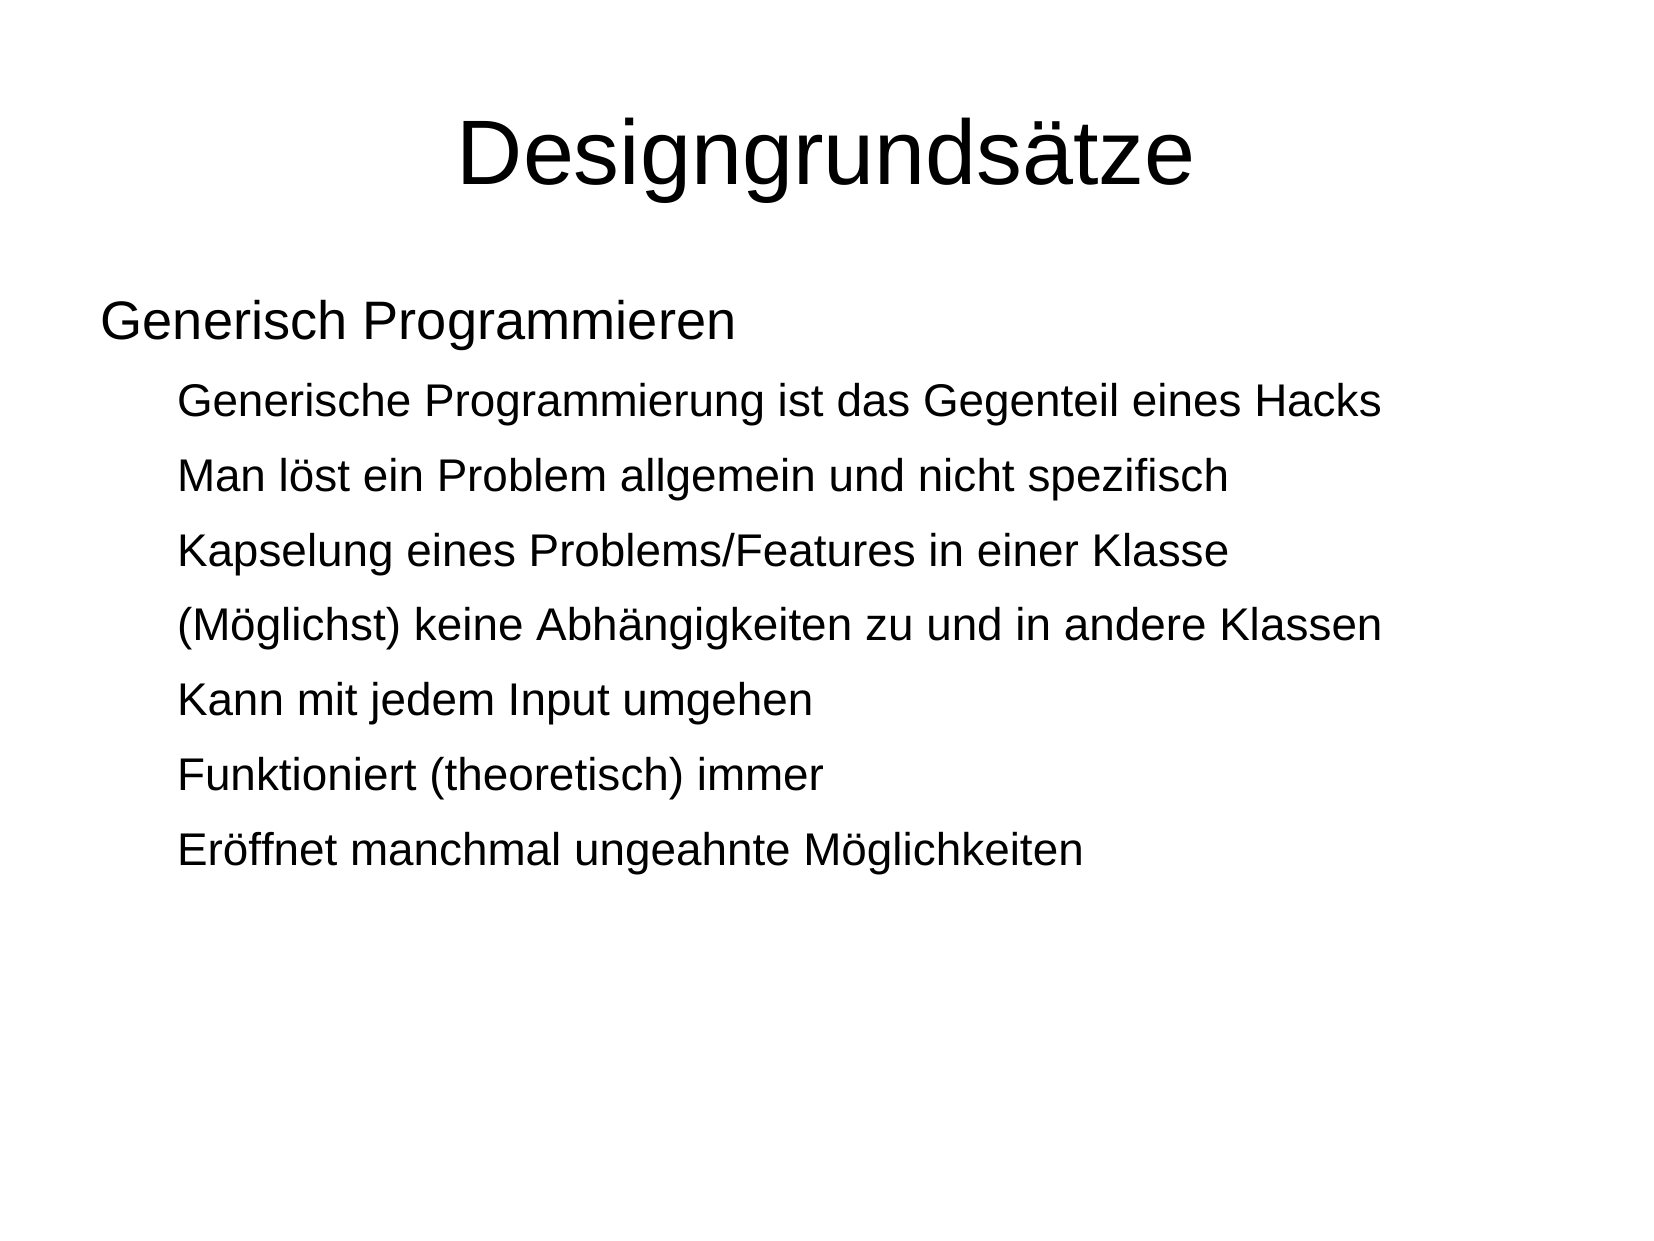

# Designgrundsätze
Generisch Programmieren
Generische Programmierung ist das Gegenteil eines Hacks
Man löst ein Problem allgemein und nicht spezifisch
Kapselung eines Problems/Features in einer Klasse
(Möglichst) keine Abhängigkeiten zu und in andere Klassen
Kann mit jedem Input umgehen
Funktioniert (theoretisch) immer
Eröffnet manchmal ungeahnte Möglichkeiten